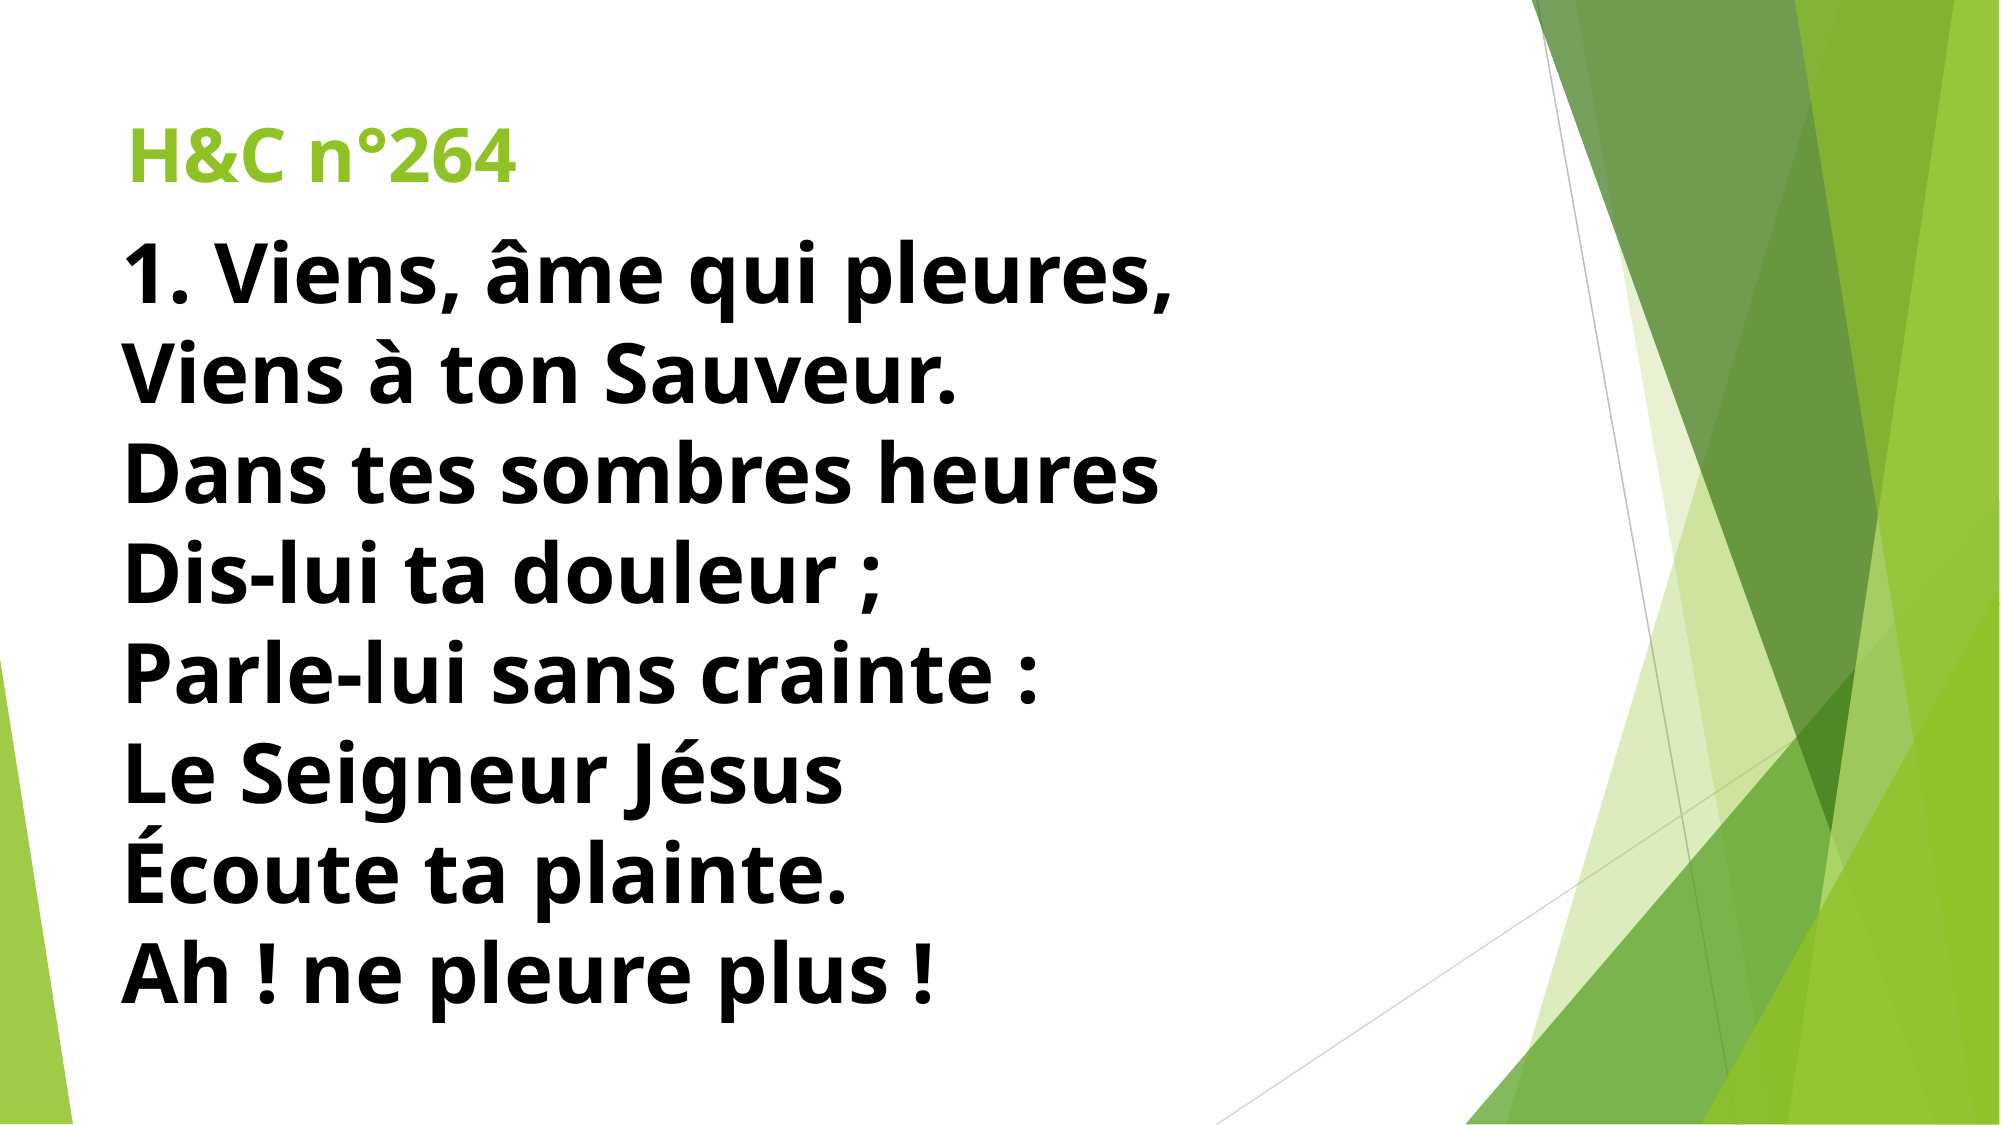

H&C n°264
1. Viens, âme qui pleures,
Viens à ton Sauveur.
Dans tes sombres heures
Dis-lui ta douleur ;
Parle-lui sans crainte :
Le Seigneur Jésus
Écoute ta plainte.
Ah ! ne pleure plus !